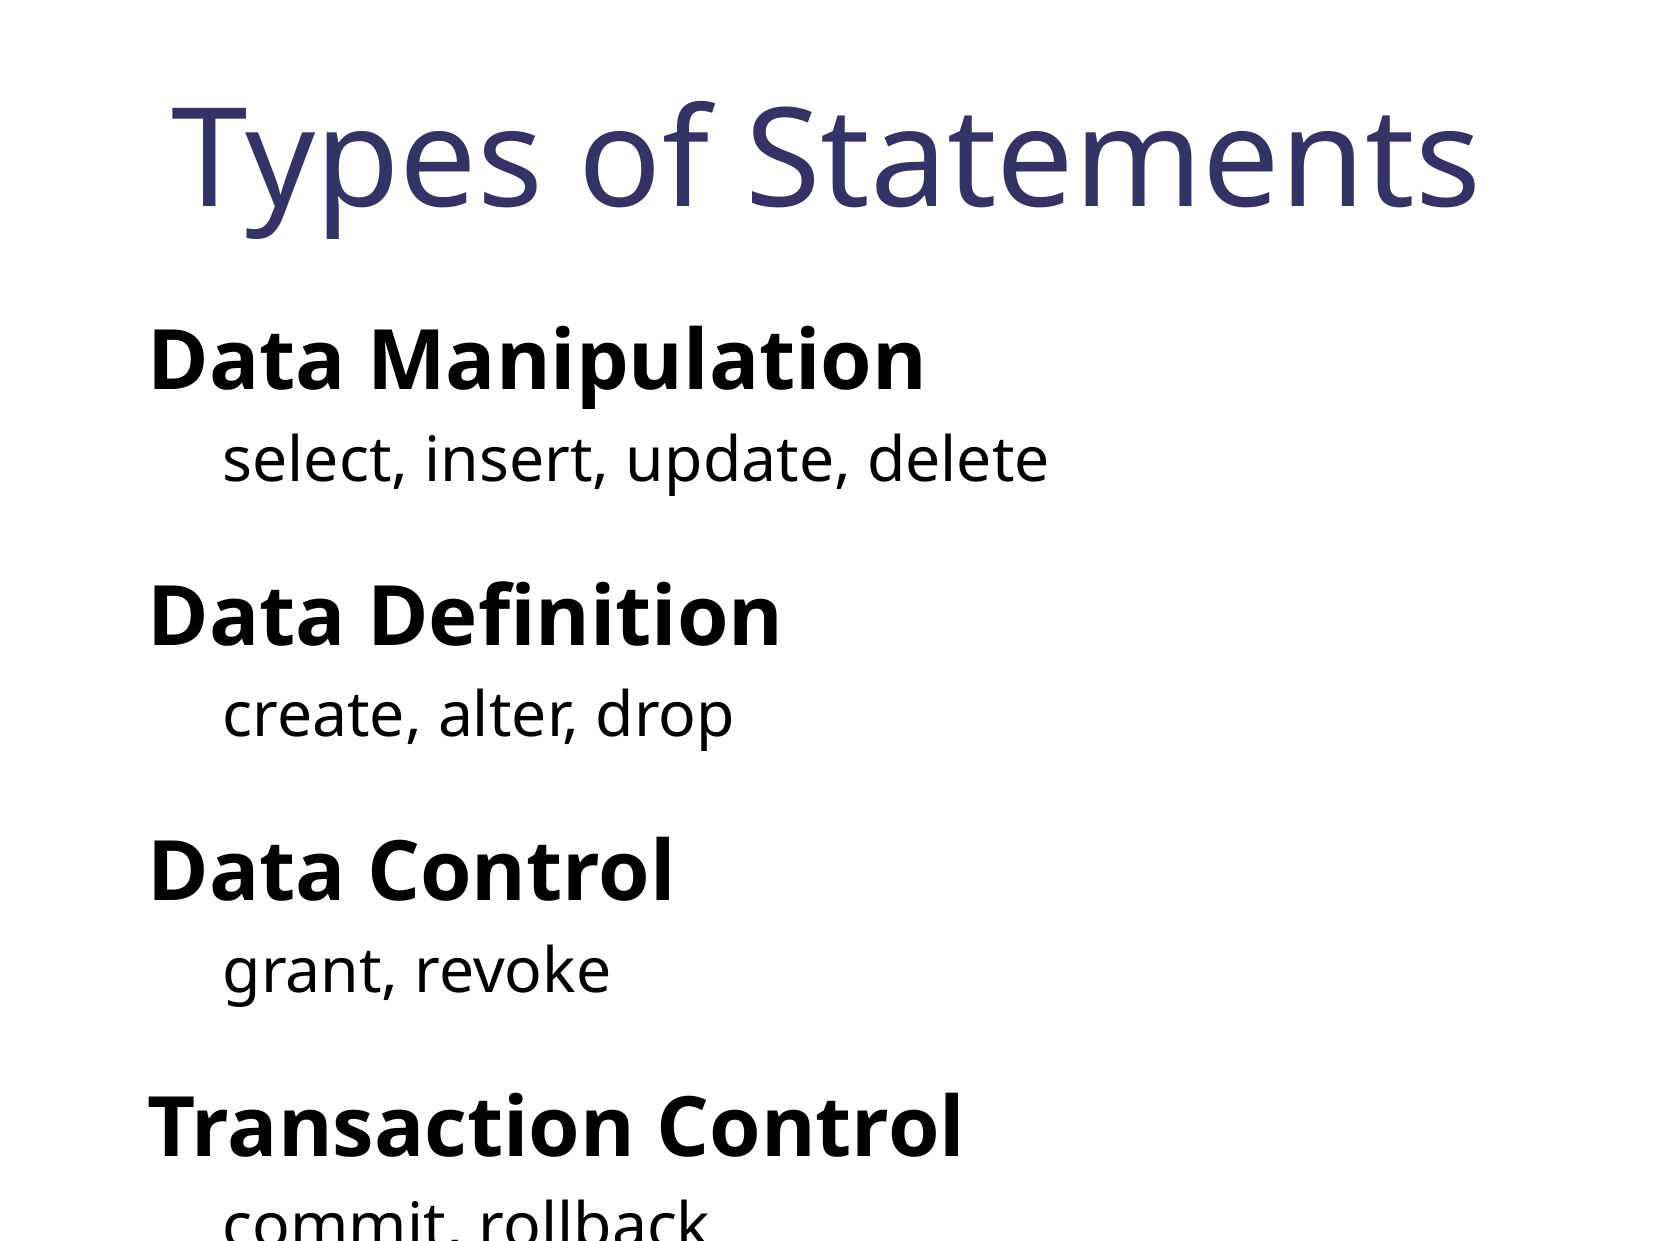

# Types of Statements
Data Manipulation
	select, insert, update, delete
Data Definition
	create, alter, drop
Data Control
	grant, revoke
Transaction Control
	commit, rollback